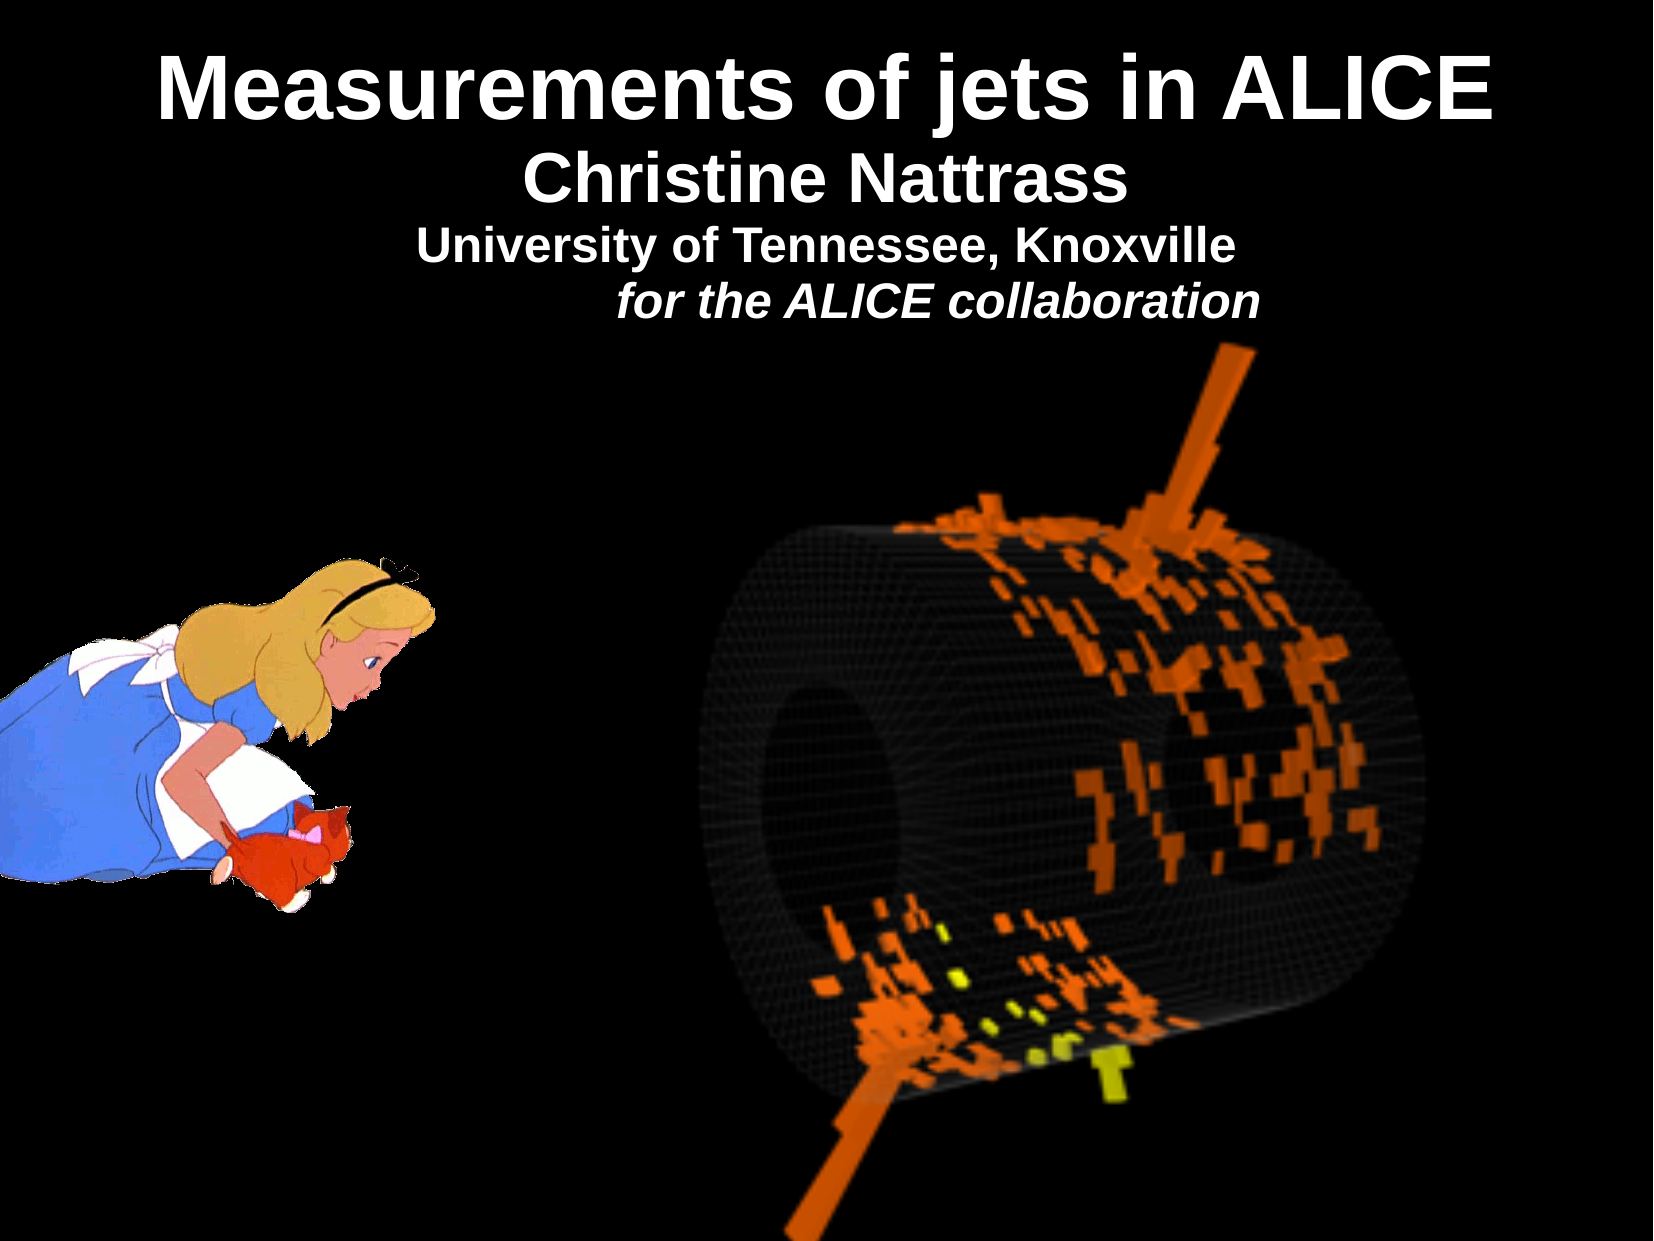

Measurements of jets in ALICE
Christine Nattrass
University of Tennessee, Knoxville
			for the ALICE collaboration